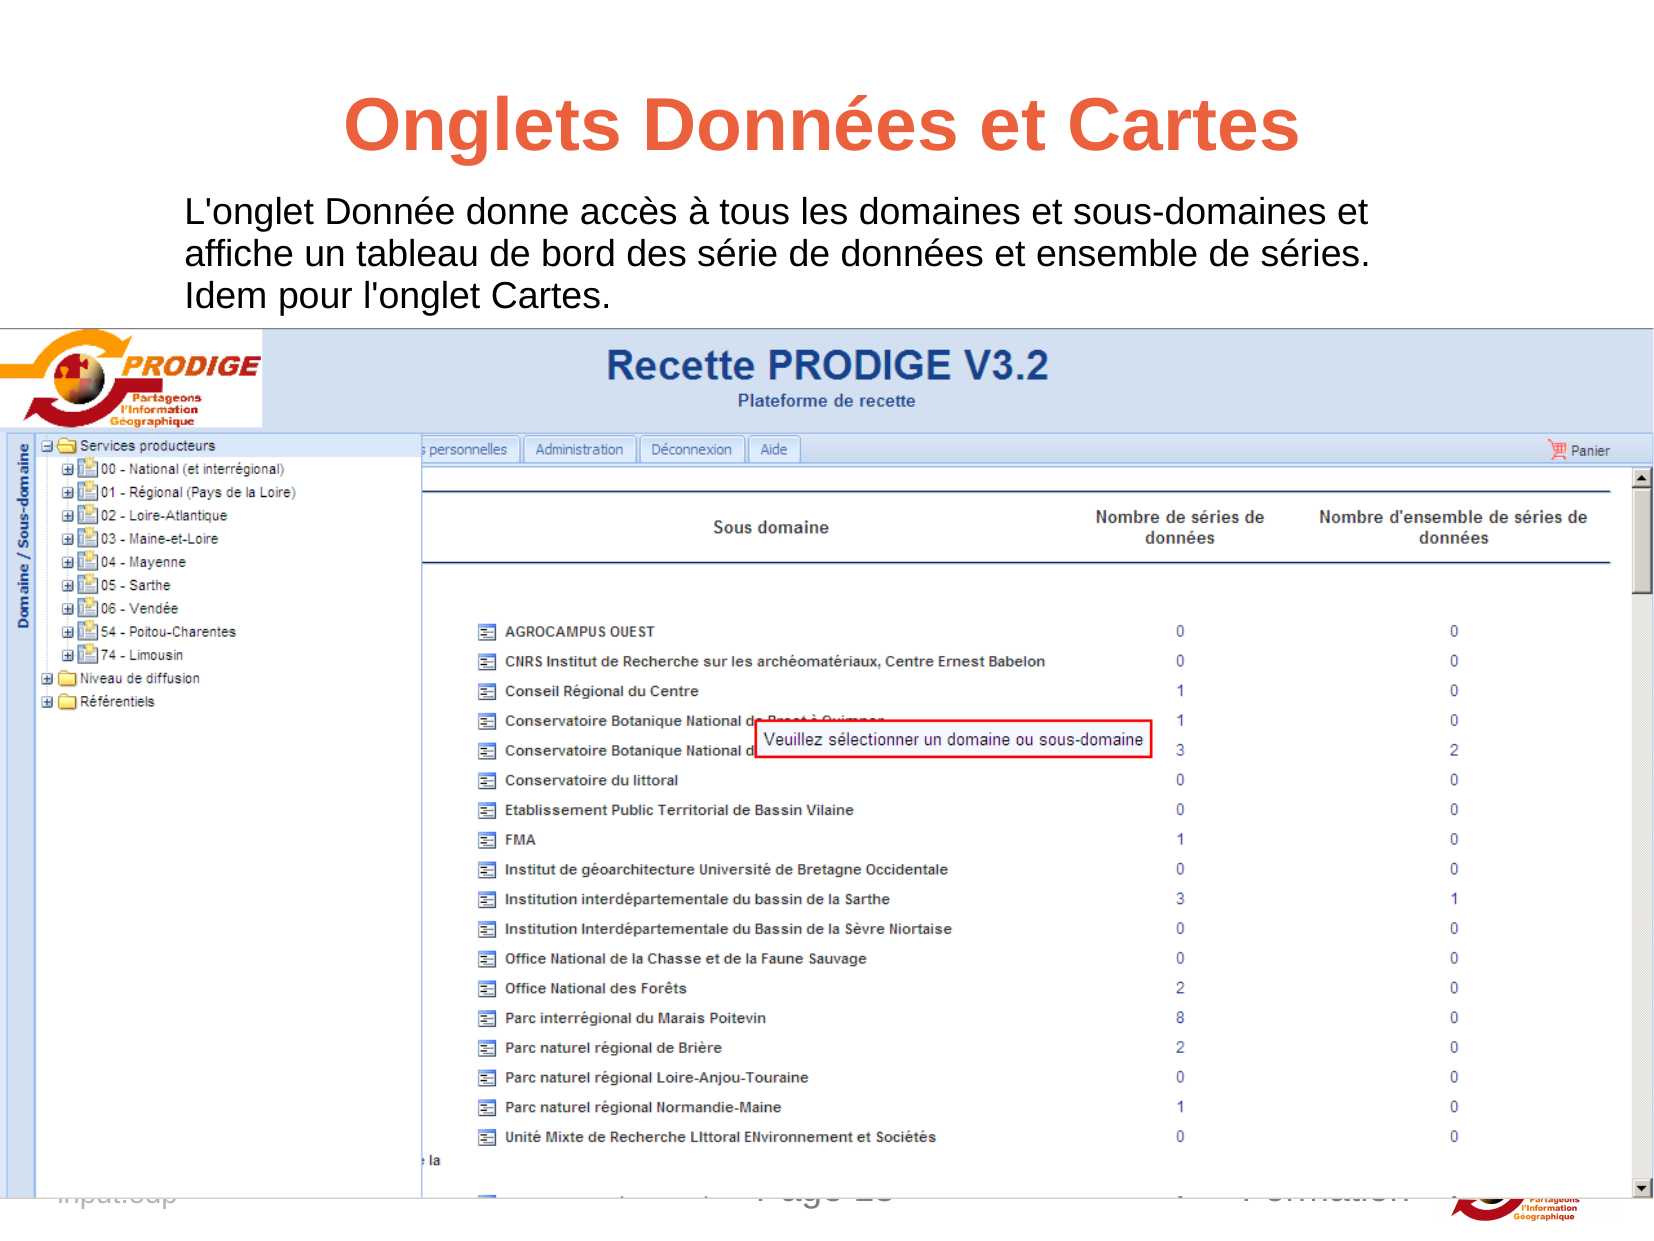

# Onglets Données et Cartes
L'onglet Donnée donne accès à tous les domaines et sous-domaines et
affiche un tableau de bord des série de données et ensemble de séries.
Idem pour l'onglet Cartes.